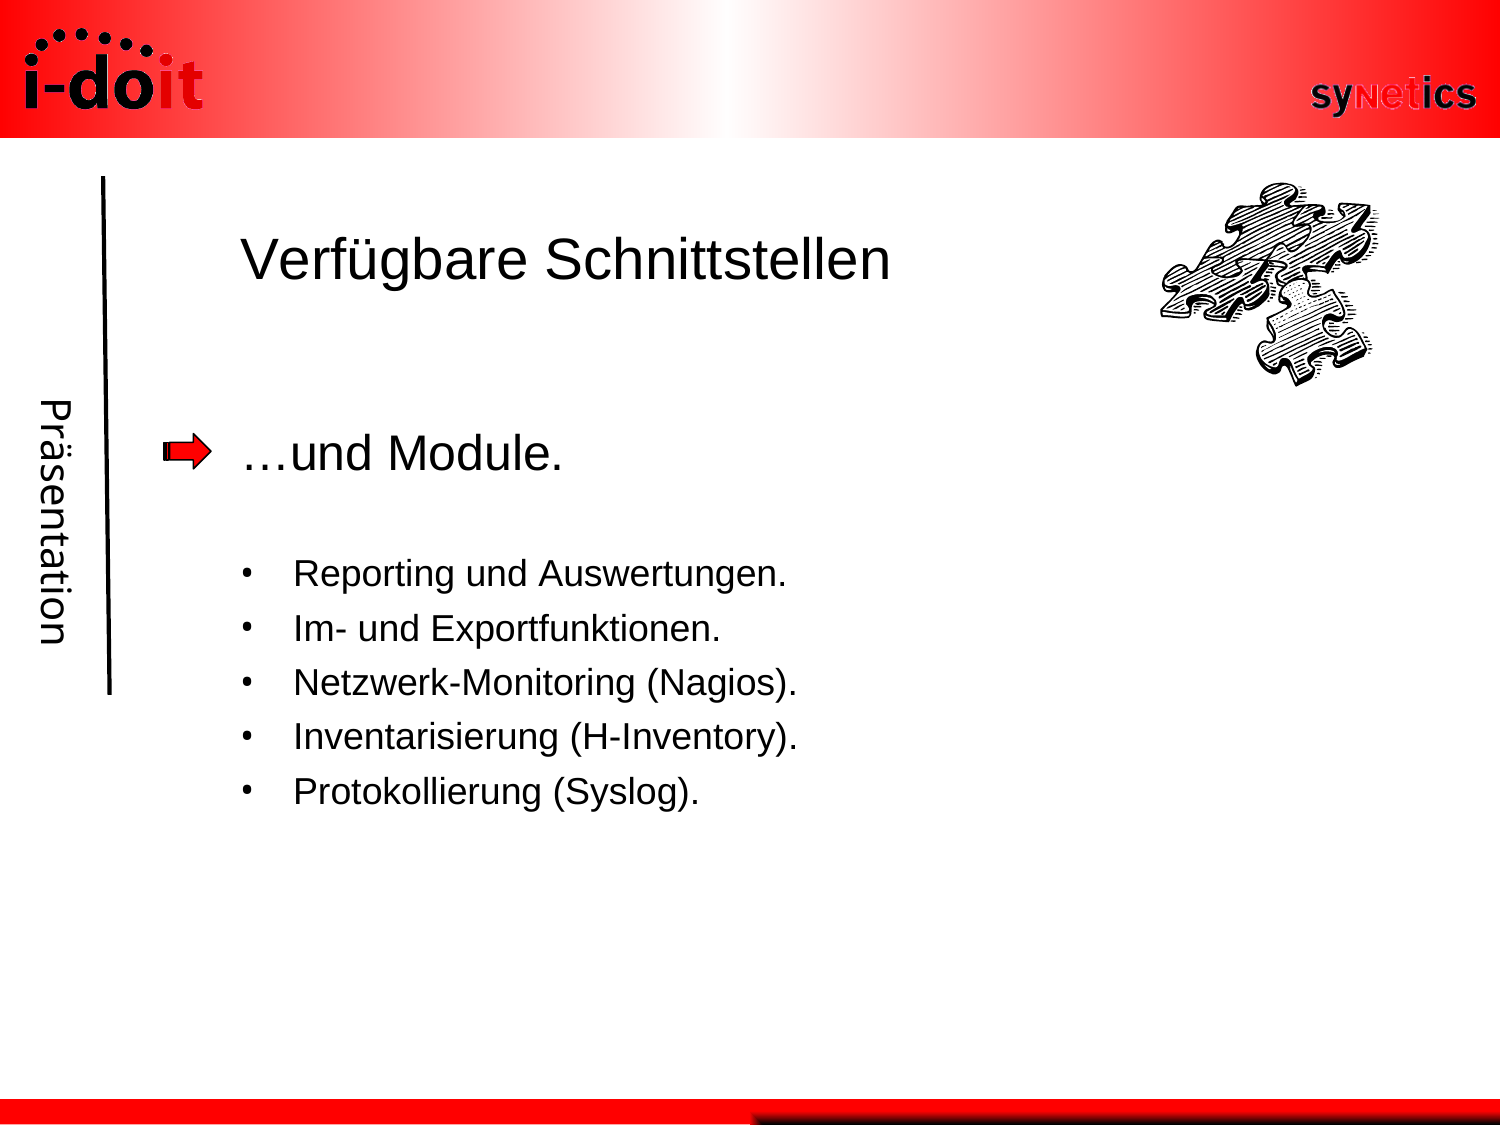

Verfügbare Schnittstellen
…und Module.
Reporting und Auswertungen.
Im- und Exportfunktionen.
Netzwerk-Monitoring (Nagios).
Inventarisierung (H-Inventory).
Protokollierung (Syslog).